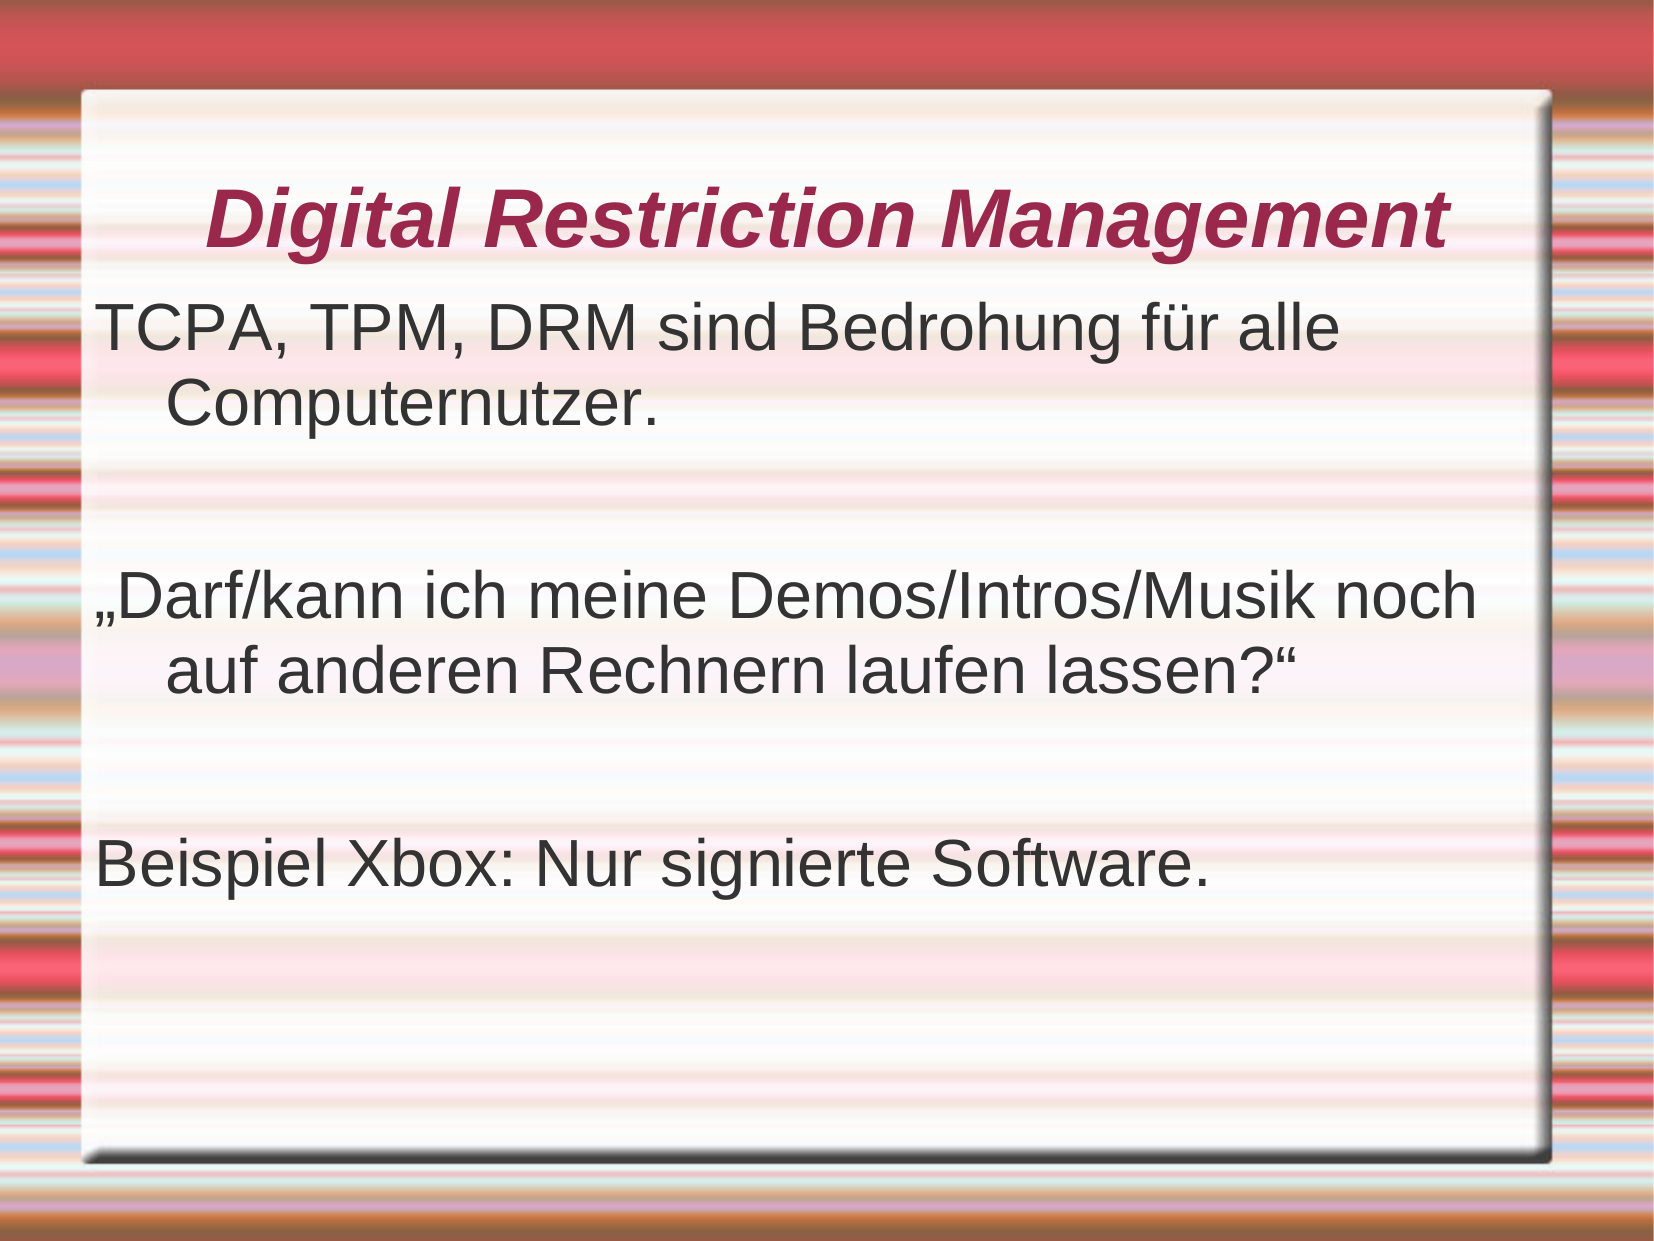

# Digital Restriction Management
TCPA, TPM, DRM sind Bedrohung für alle Computernutzer.
„Darf/kann ich meine Demos/Intros/Musik noch auf anderen Rechnern laufen lassen?“
Beispiel Xbox: Nur signierte Software.